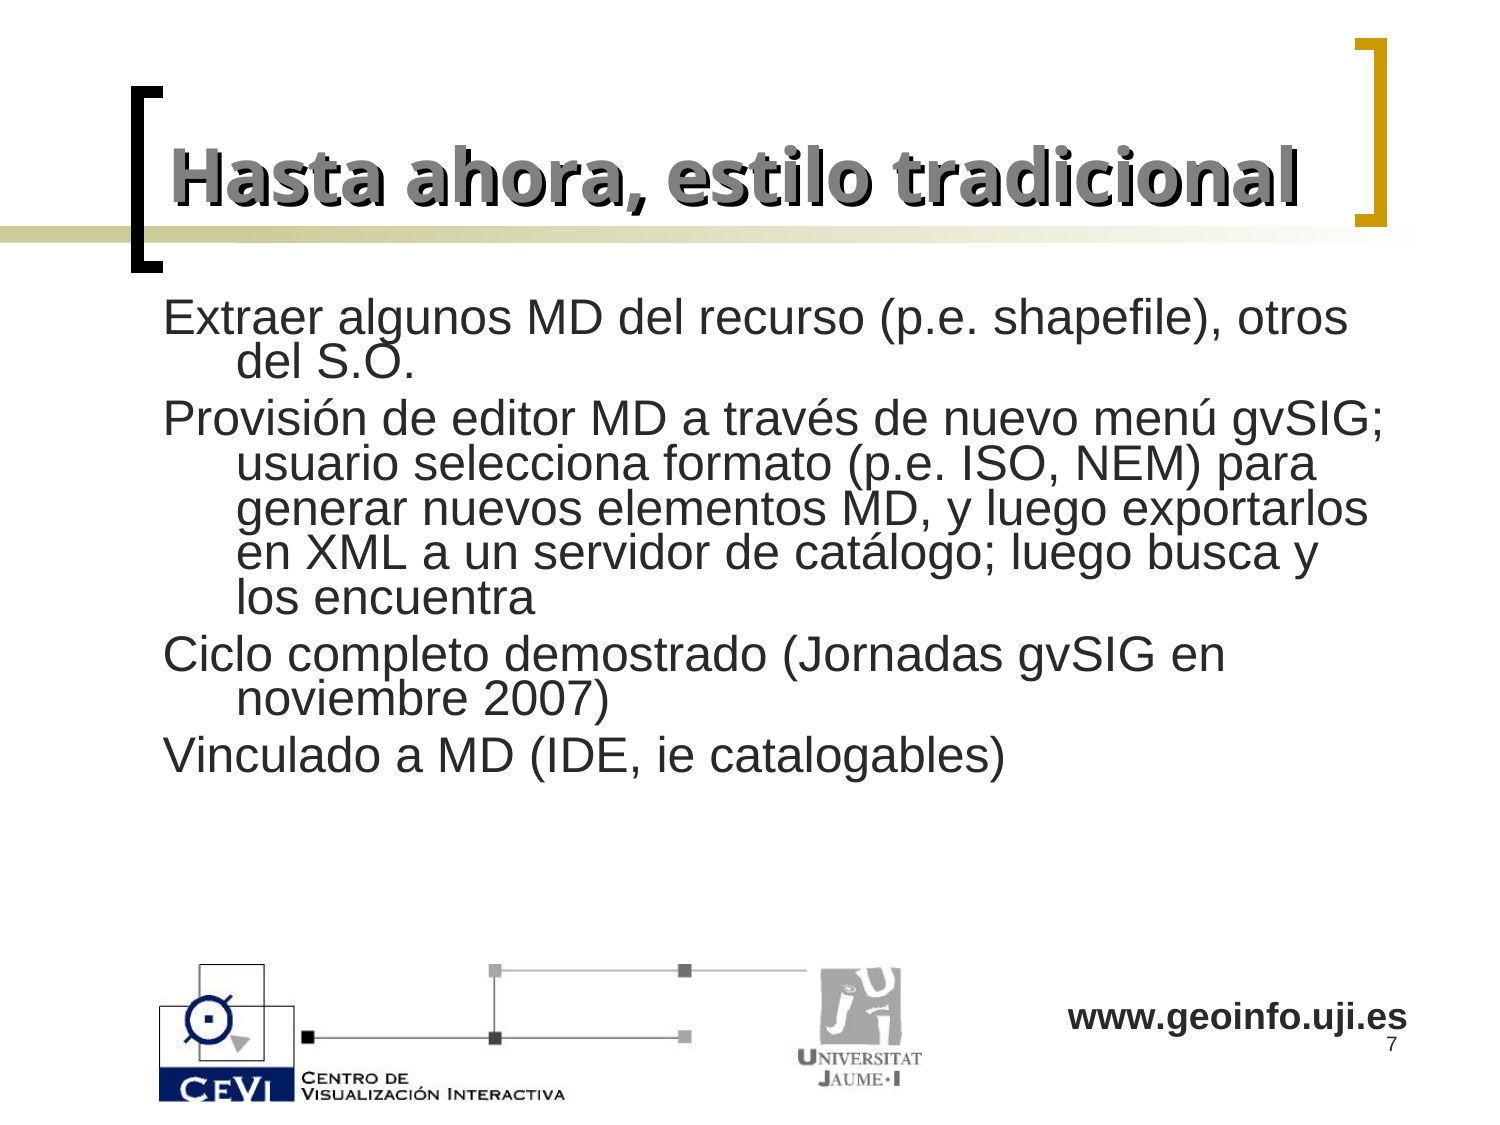

# Hasta ahora, estilo tradicional
Extraer algunos MD del recurso (p.e. shapefile), otros del S.O.
Provisión de editor MD a través de nuevo menú gvSIG; usuario selecciona formato (p.e. ISO, NEM) para generar nuevos elementos MD, y luego exportarlos en XML a un servidor de catálogo; luego busca y los encuentra
Ciclo completo demostrado (Jornadas gvSIG en noviembre 2007)
Vinculado a MD (IDE, ie catalogables)
7